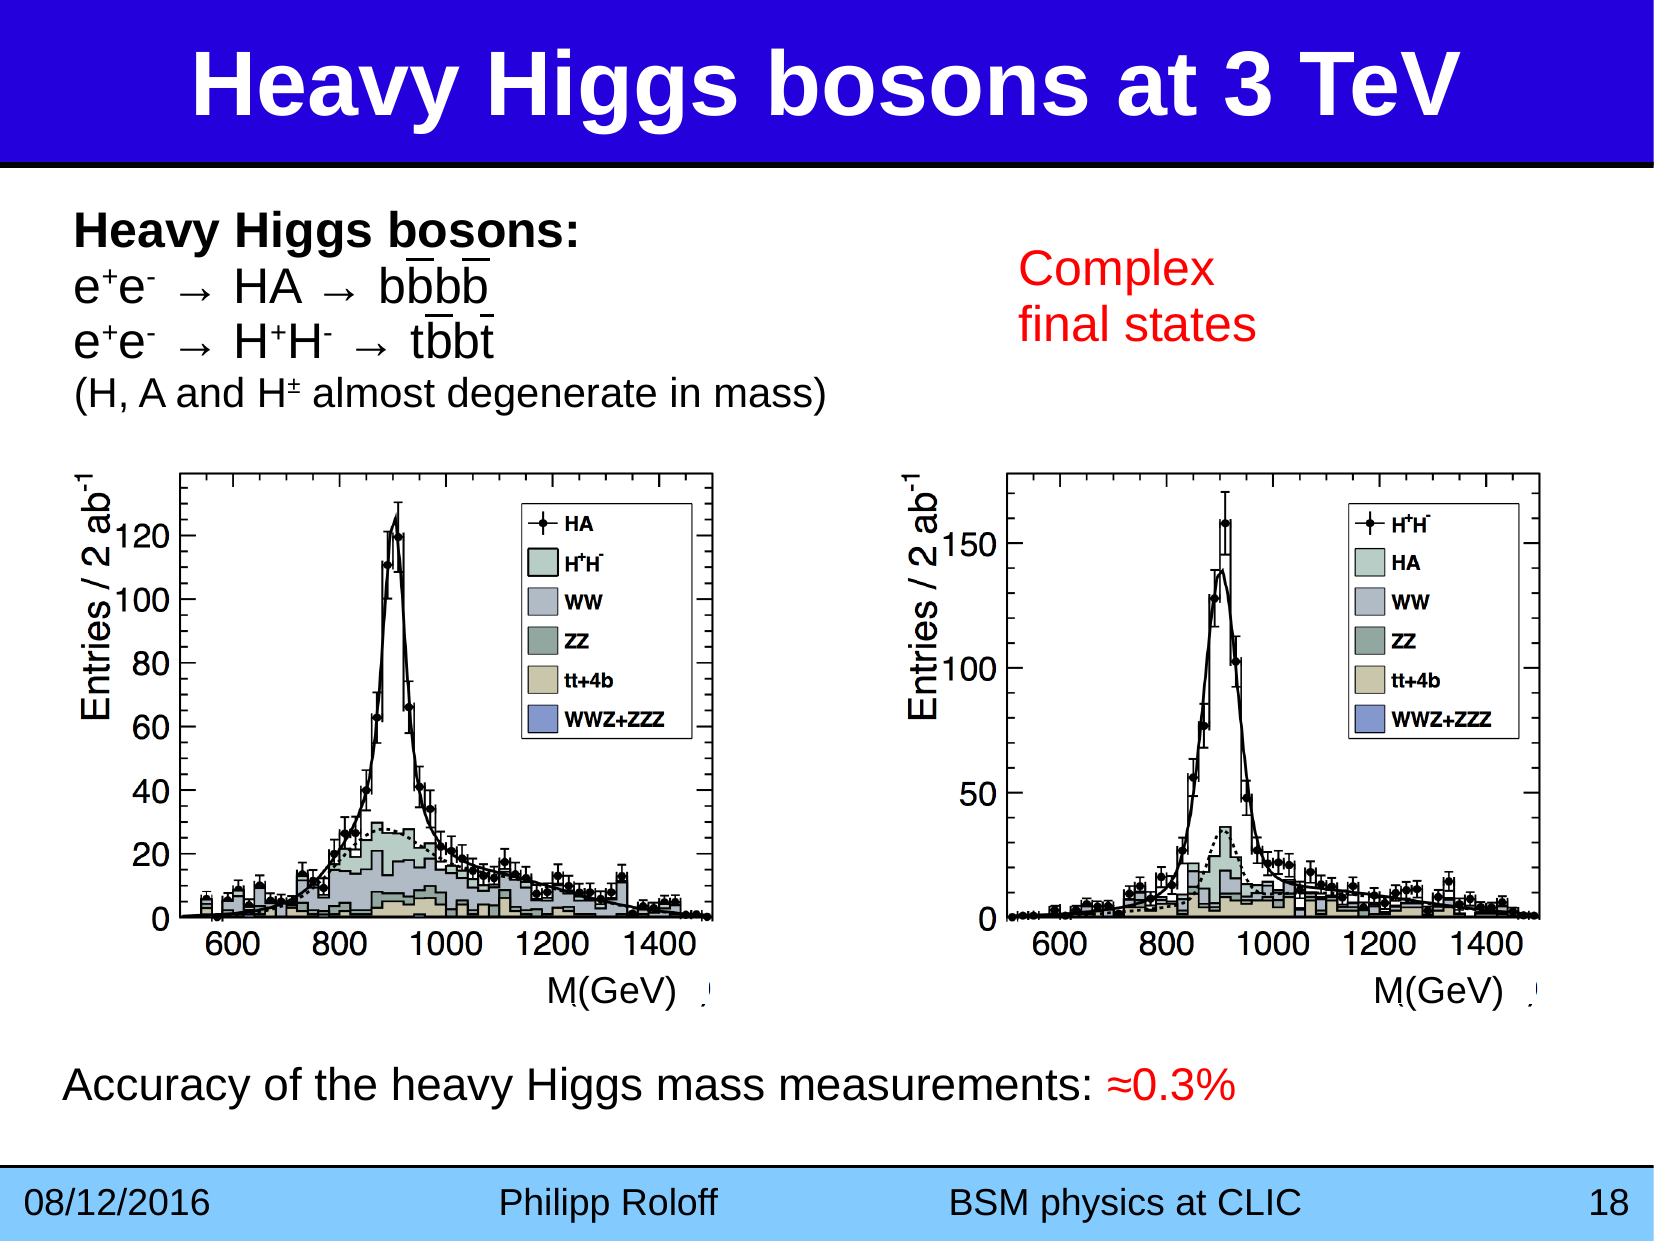

# Heavy Higgs bosons at 3 TeV
Heavy Higgs bosons:
e+e- → HA → bbbb
e+e- → H+H- → tbbt
(H, A and H± almost degenerate in mass)
Complex
final states
M(GeV)
M(GeV)
Accuracy of the heavy Higgs mass measurements: ≈0.3%
18